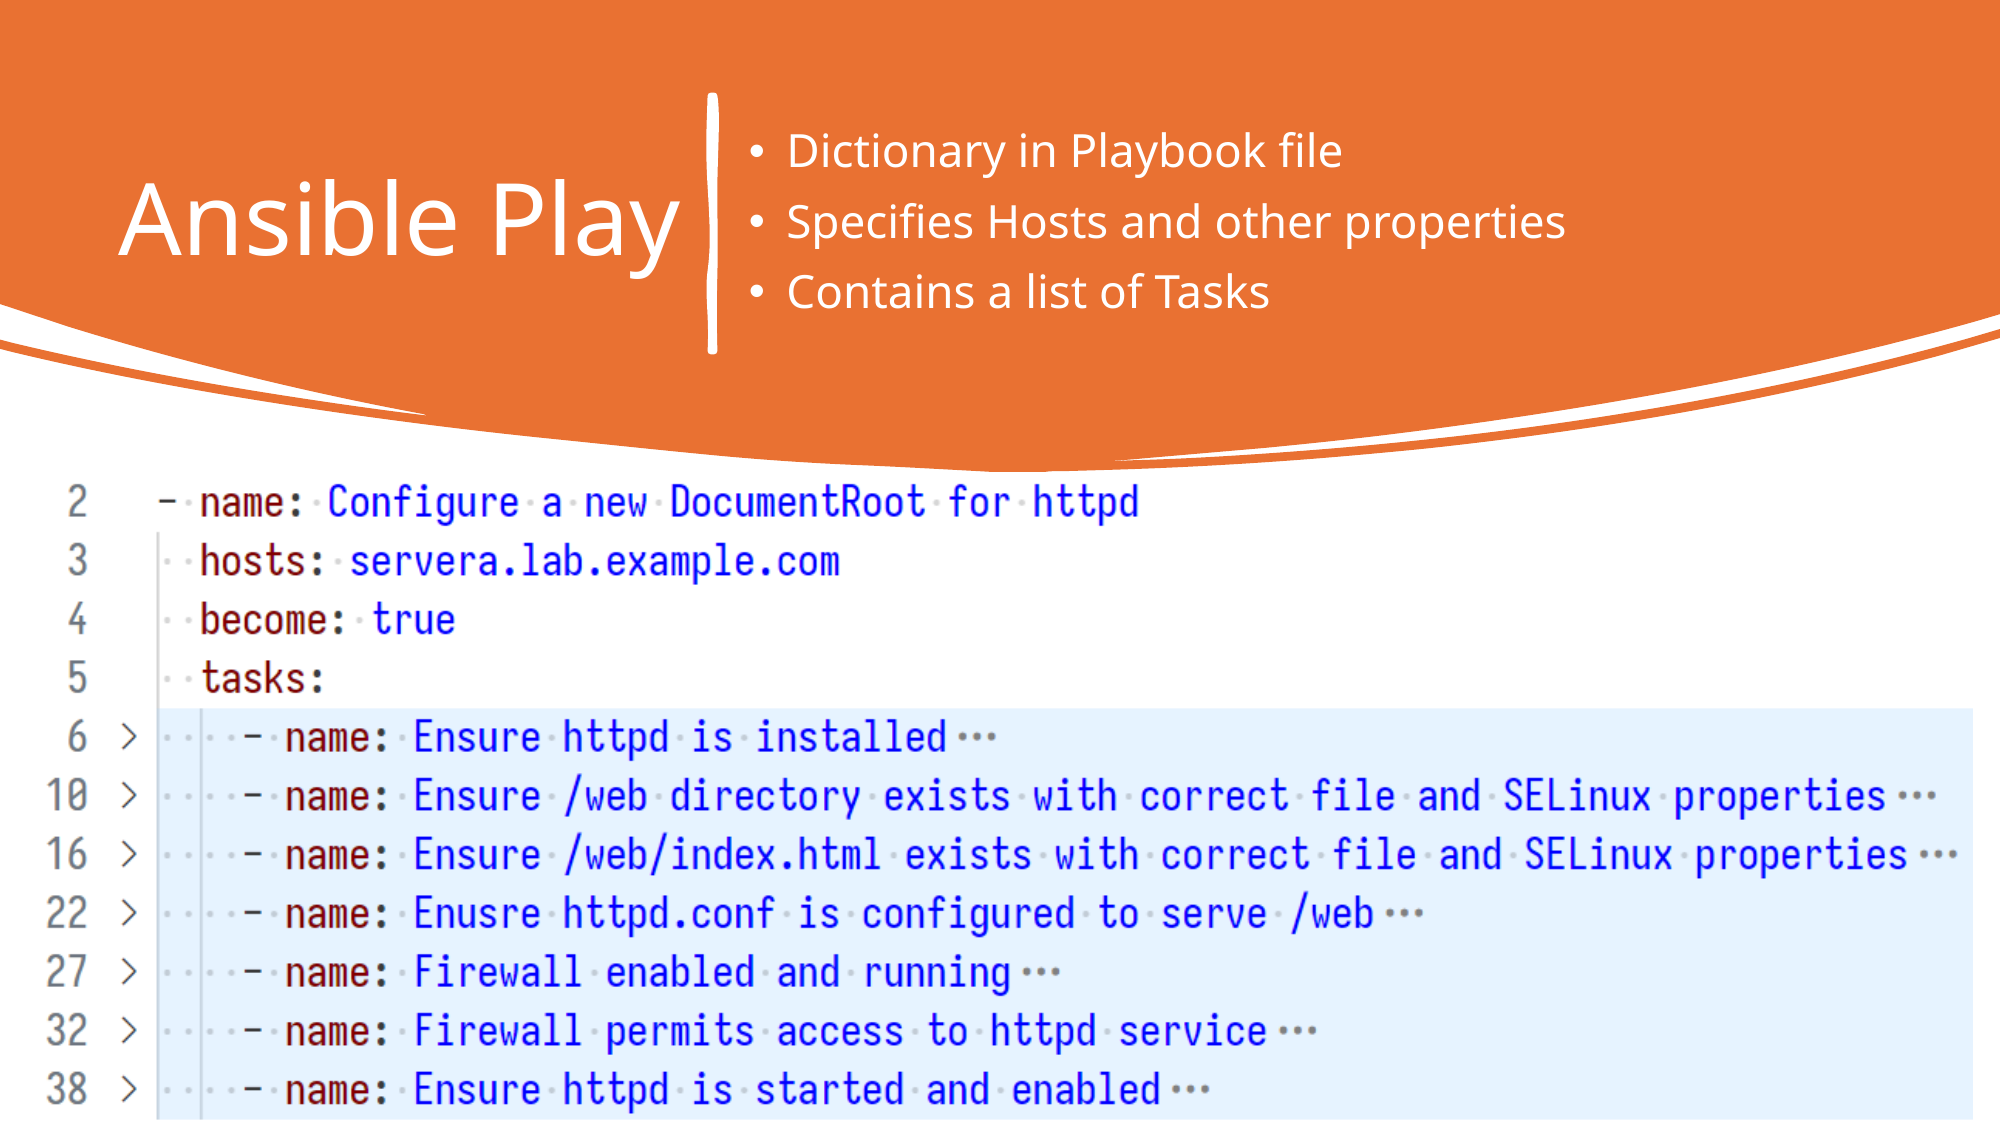

# Ansible Play
Dictionary in Playbook file
Specifies Hosts and other properties
Contains a list of Tasks